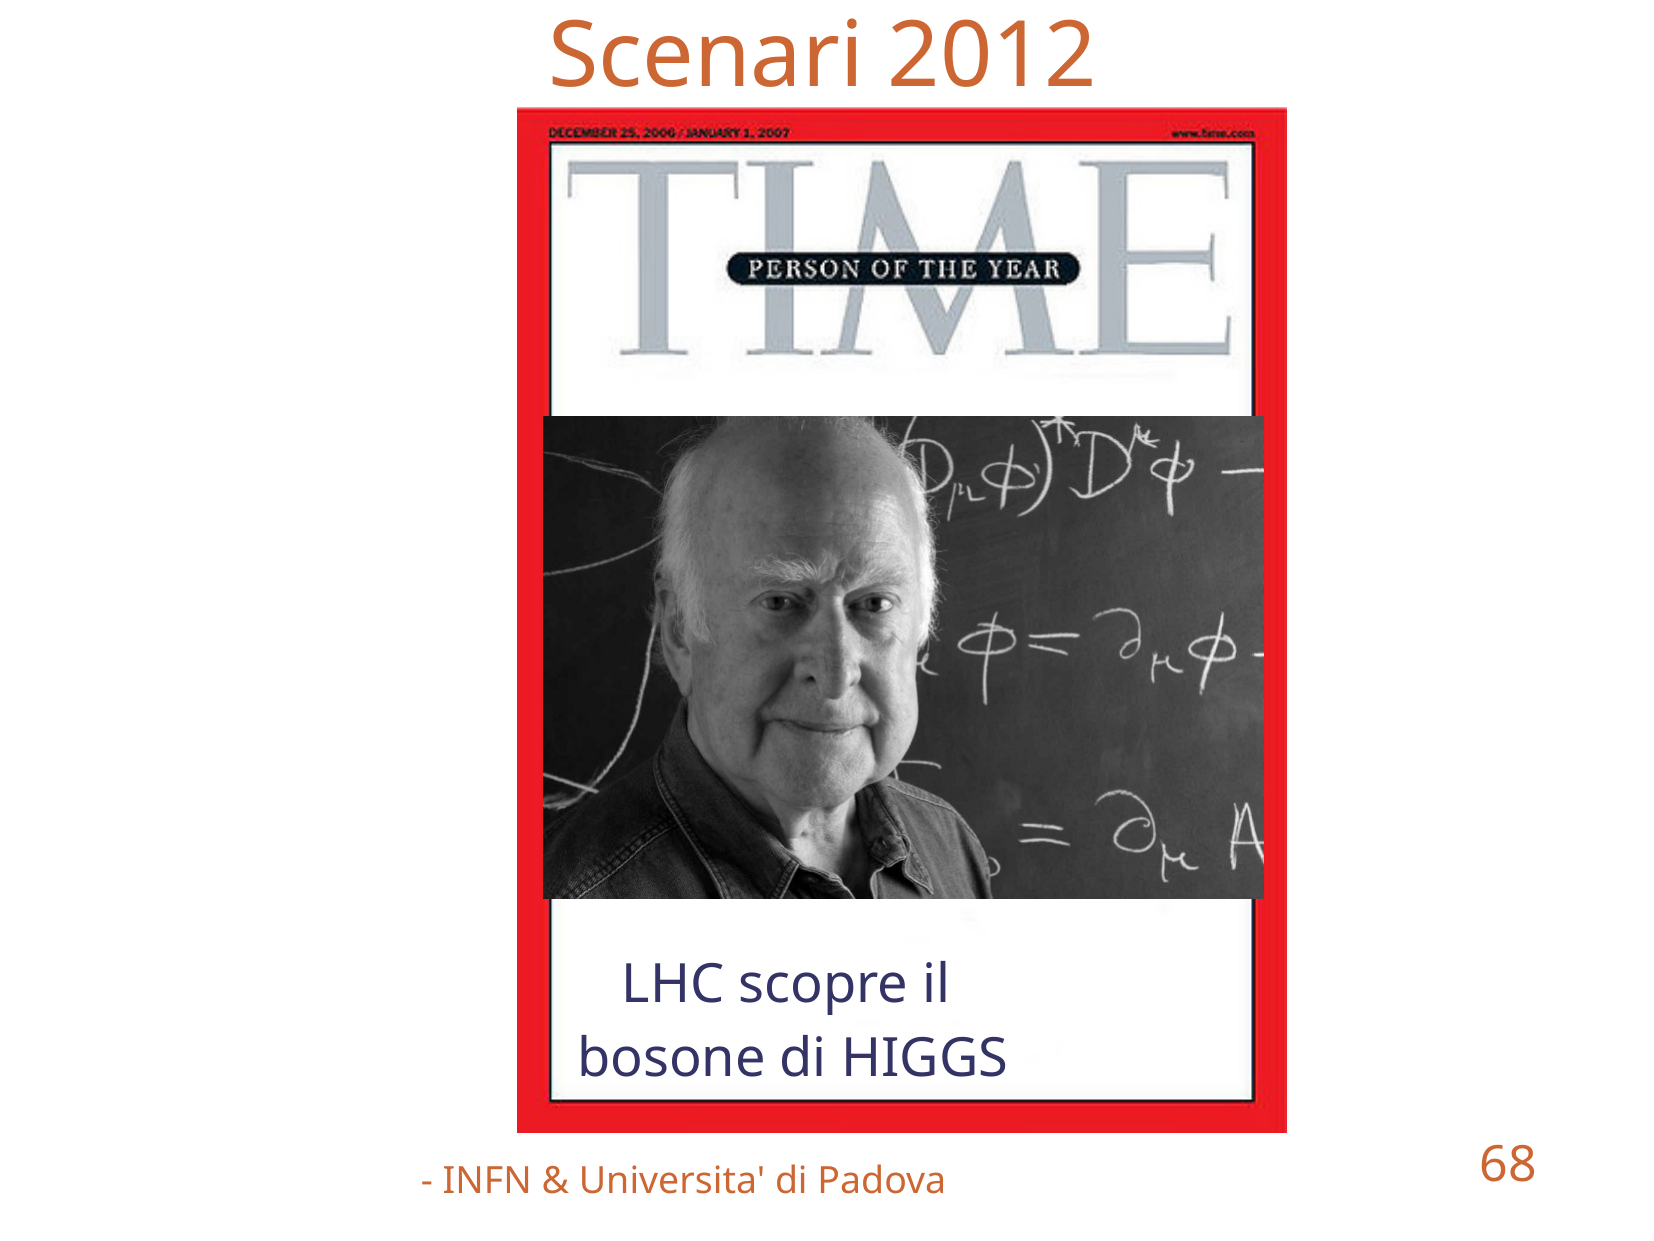

# Scenari 2012
LHC scopre il
bosone di HIGGS
68